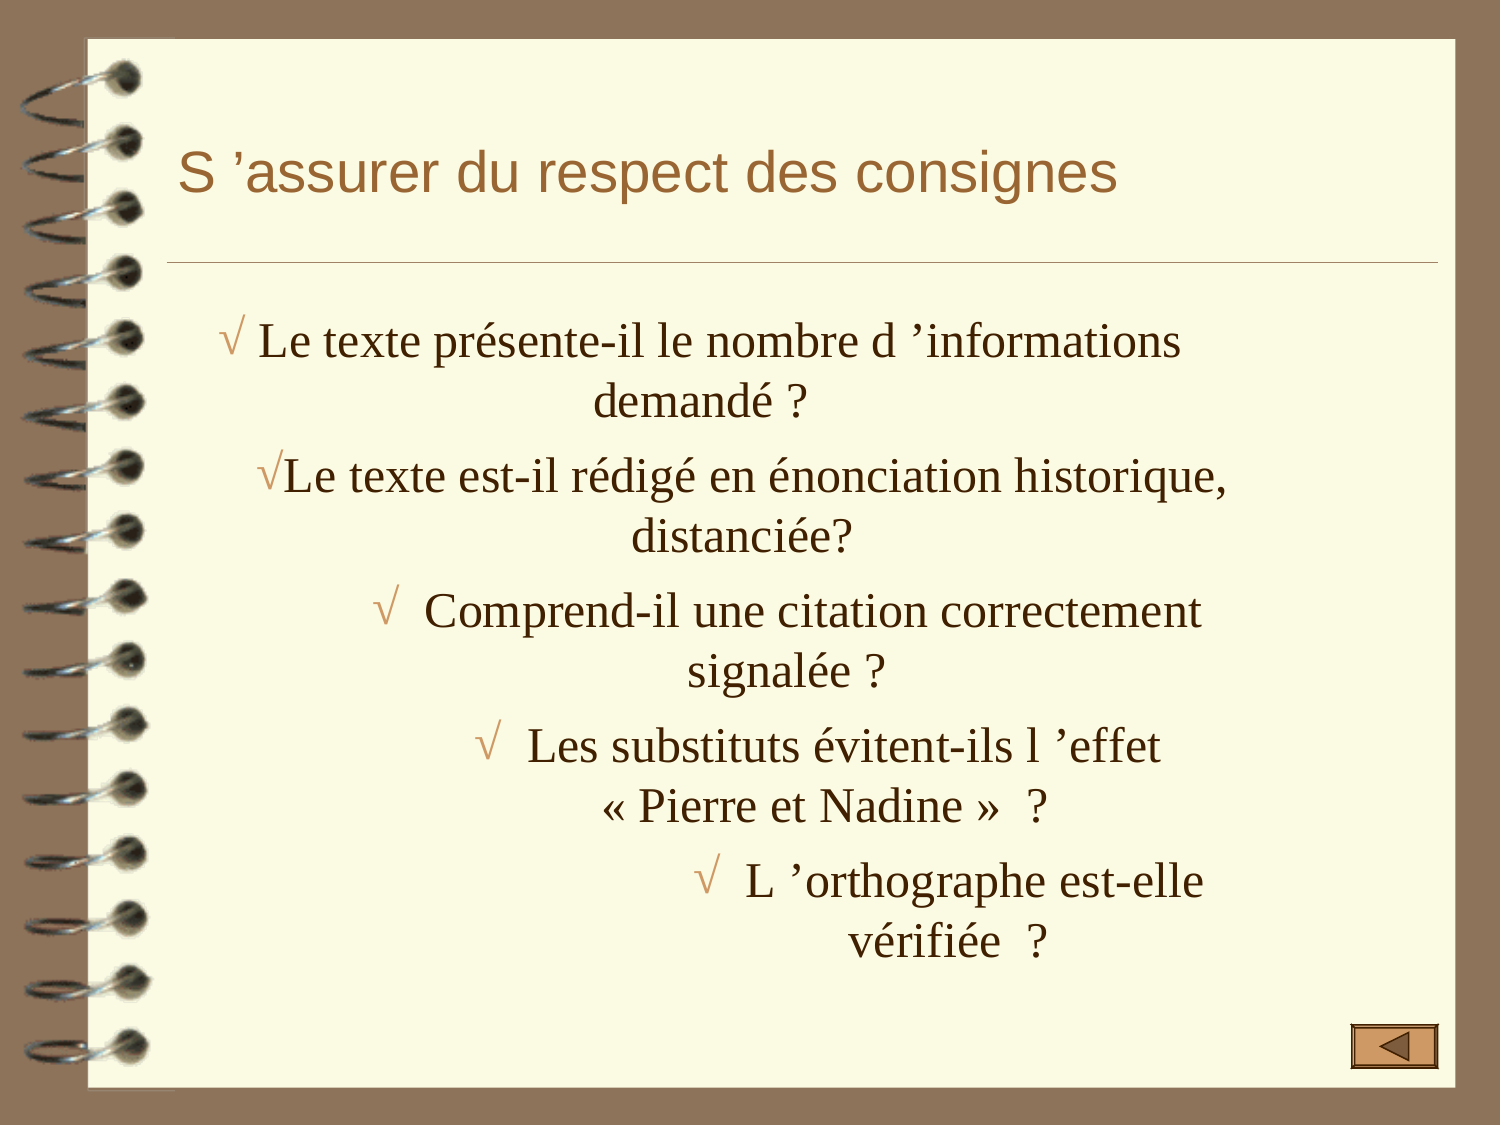

# S ’assurer du respect des consignes
 Le texte présente-il le nombre d ’informations demandé ?
Le texte est-il rédigé en énonciation historique, distanciée?
 Comprend-il une citation correctement signalée ?
 Les substituts évitent-ils l ’effet
« Pierre et Nadine » ?
 L ’orthographe est-elle vérifiée ?